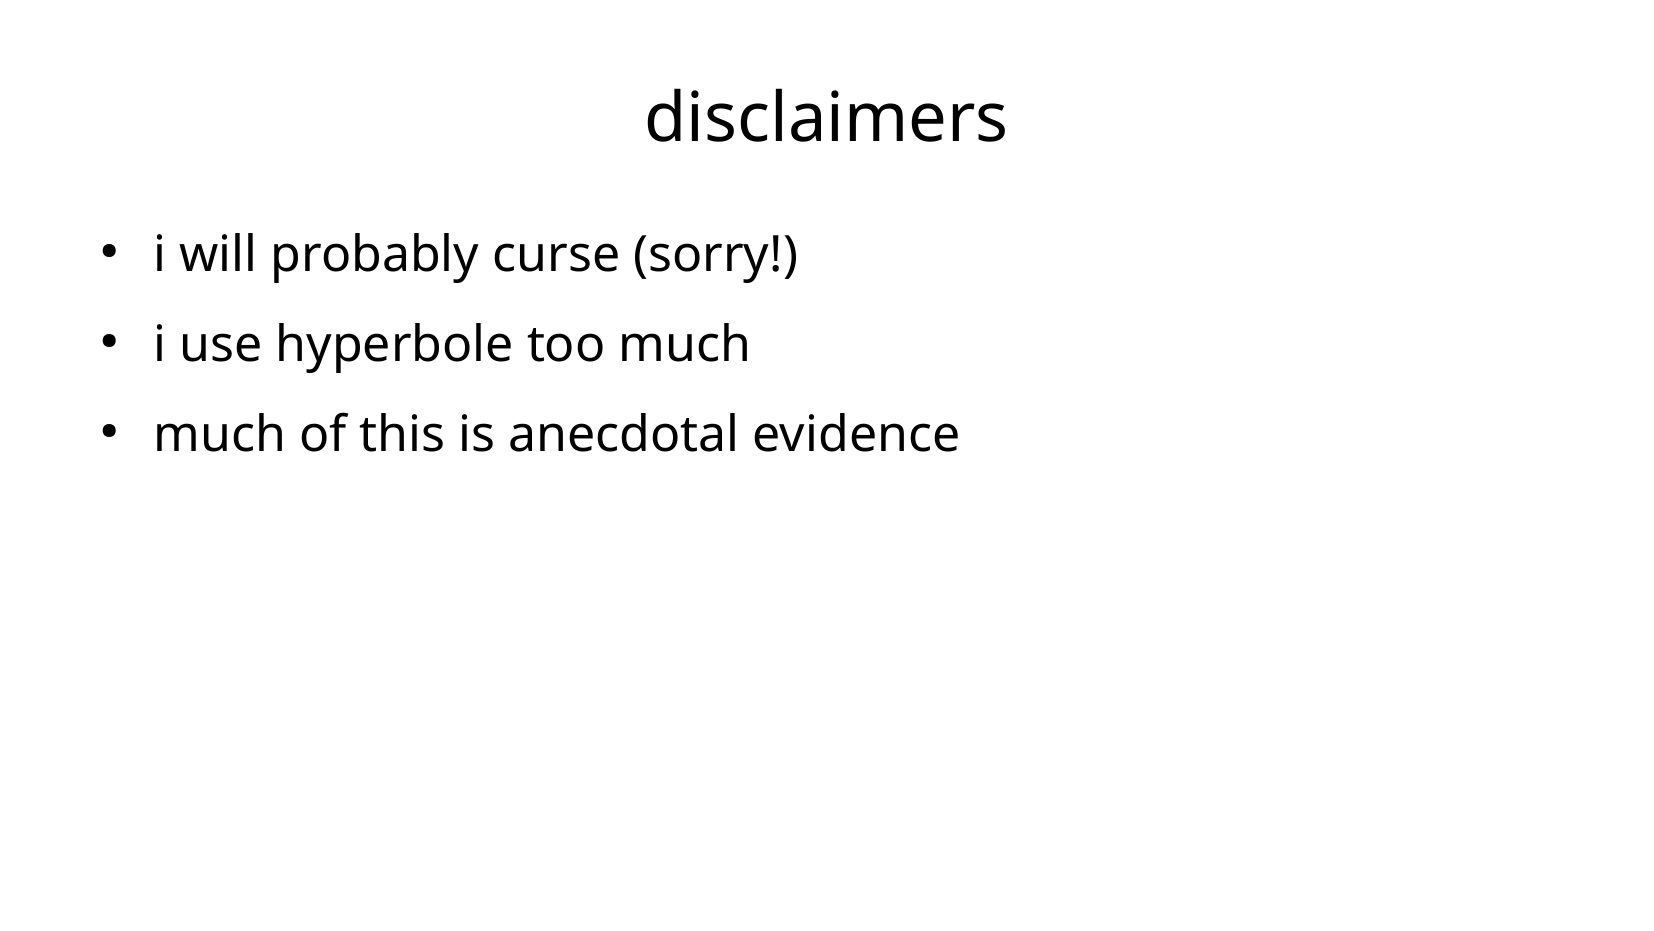

# disclaimers
i will probably curse (sorry!)
i use hyperbole too much
much of this is anecdotal evidence